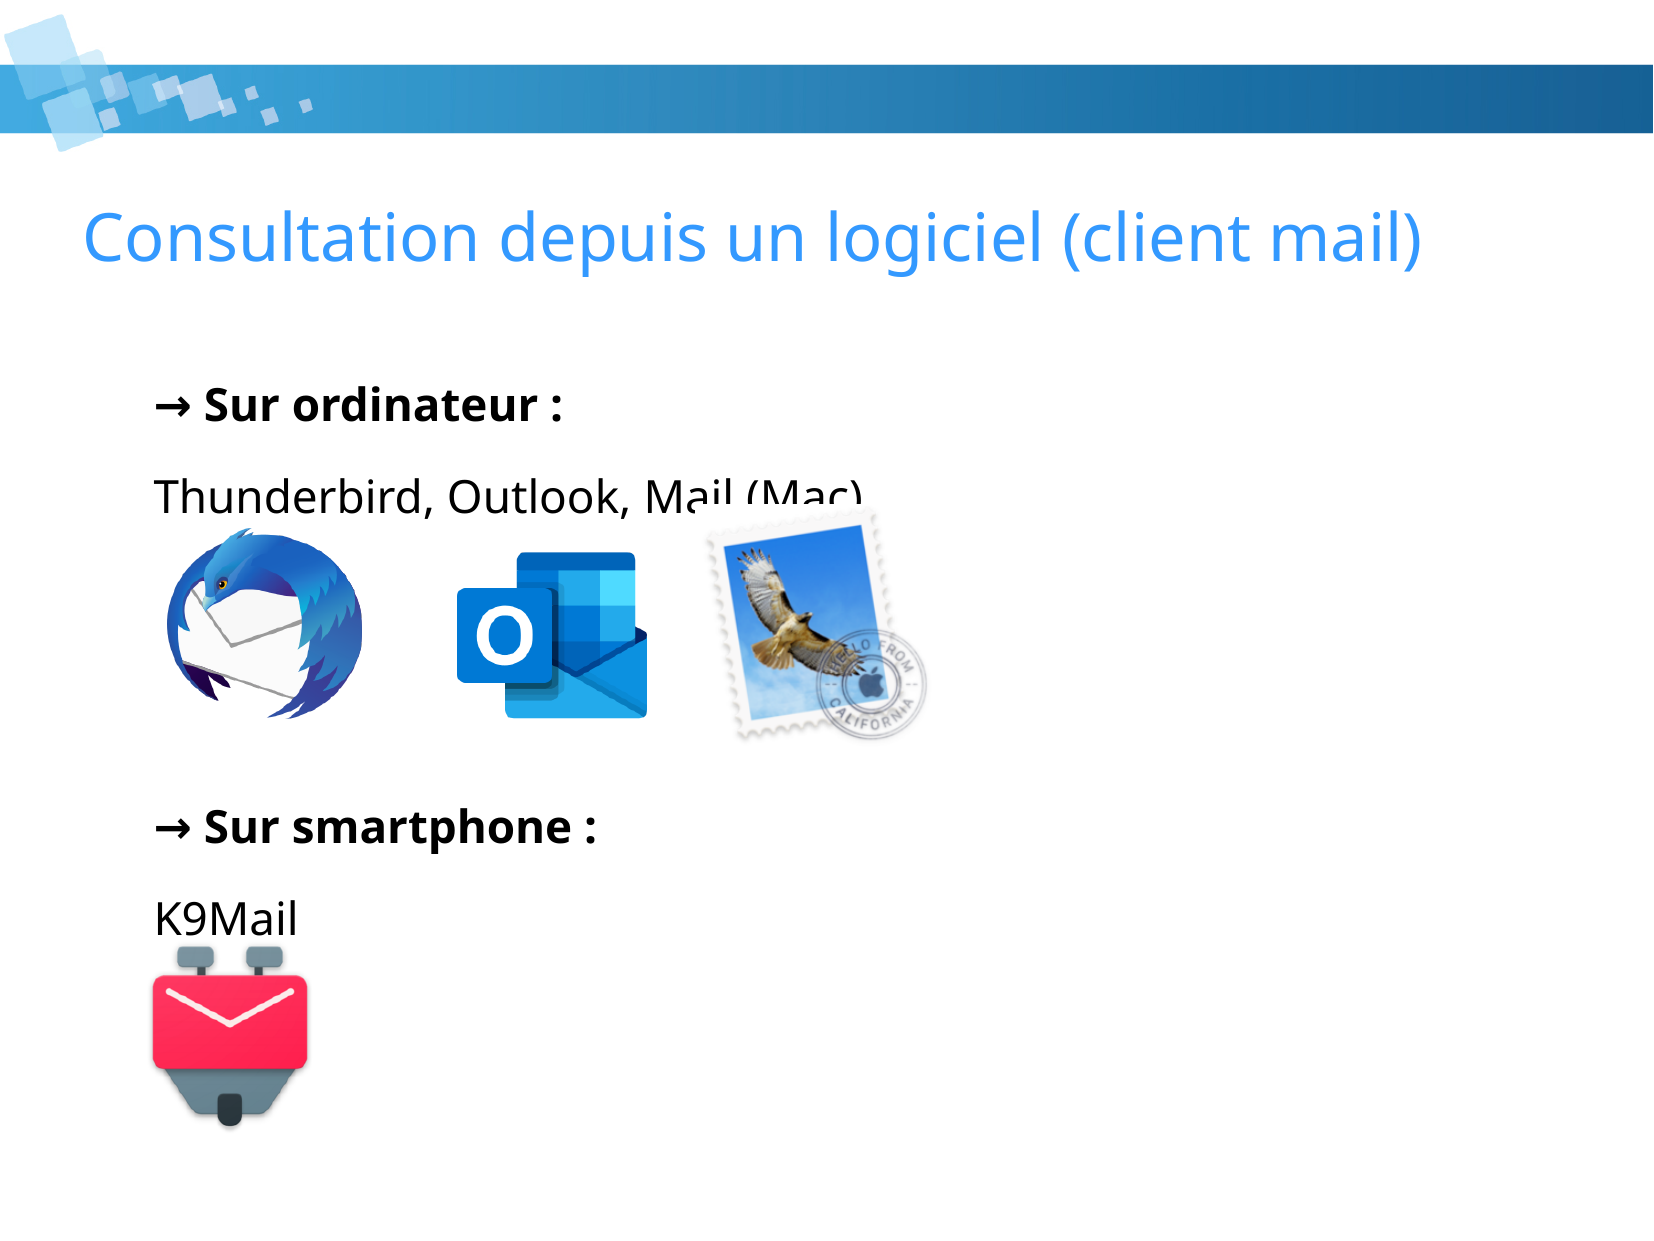

# Consultation depuis un logiciel (client mail)
→ Sur ordinateur :
Thunderbird, Outlook, Mail (Mac) ...
→ Sur smartphone :
K9Mail